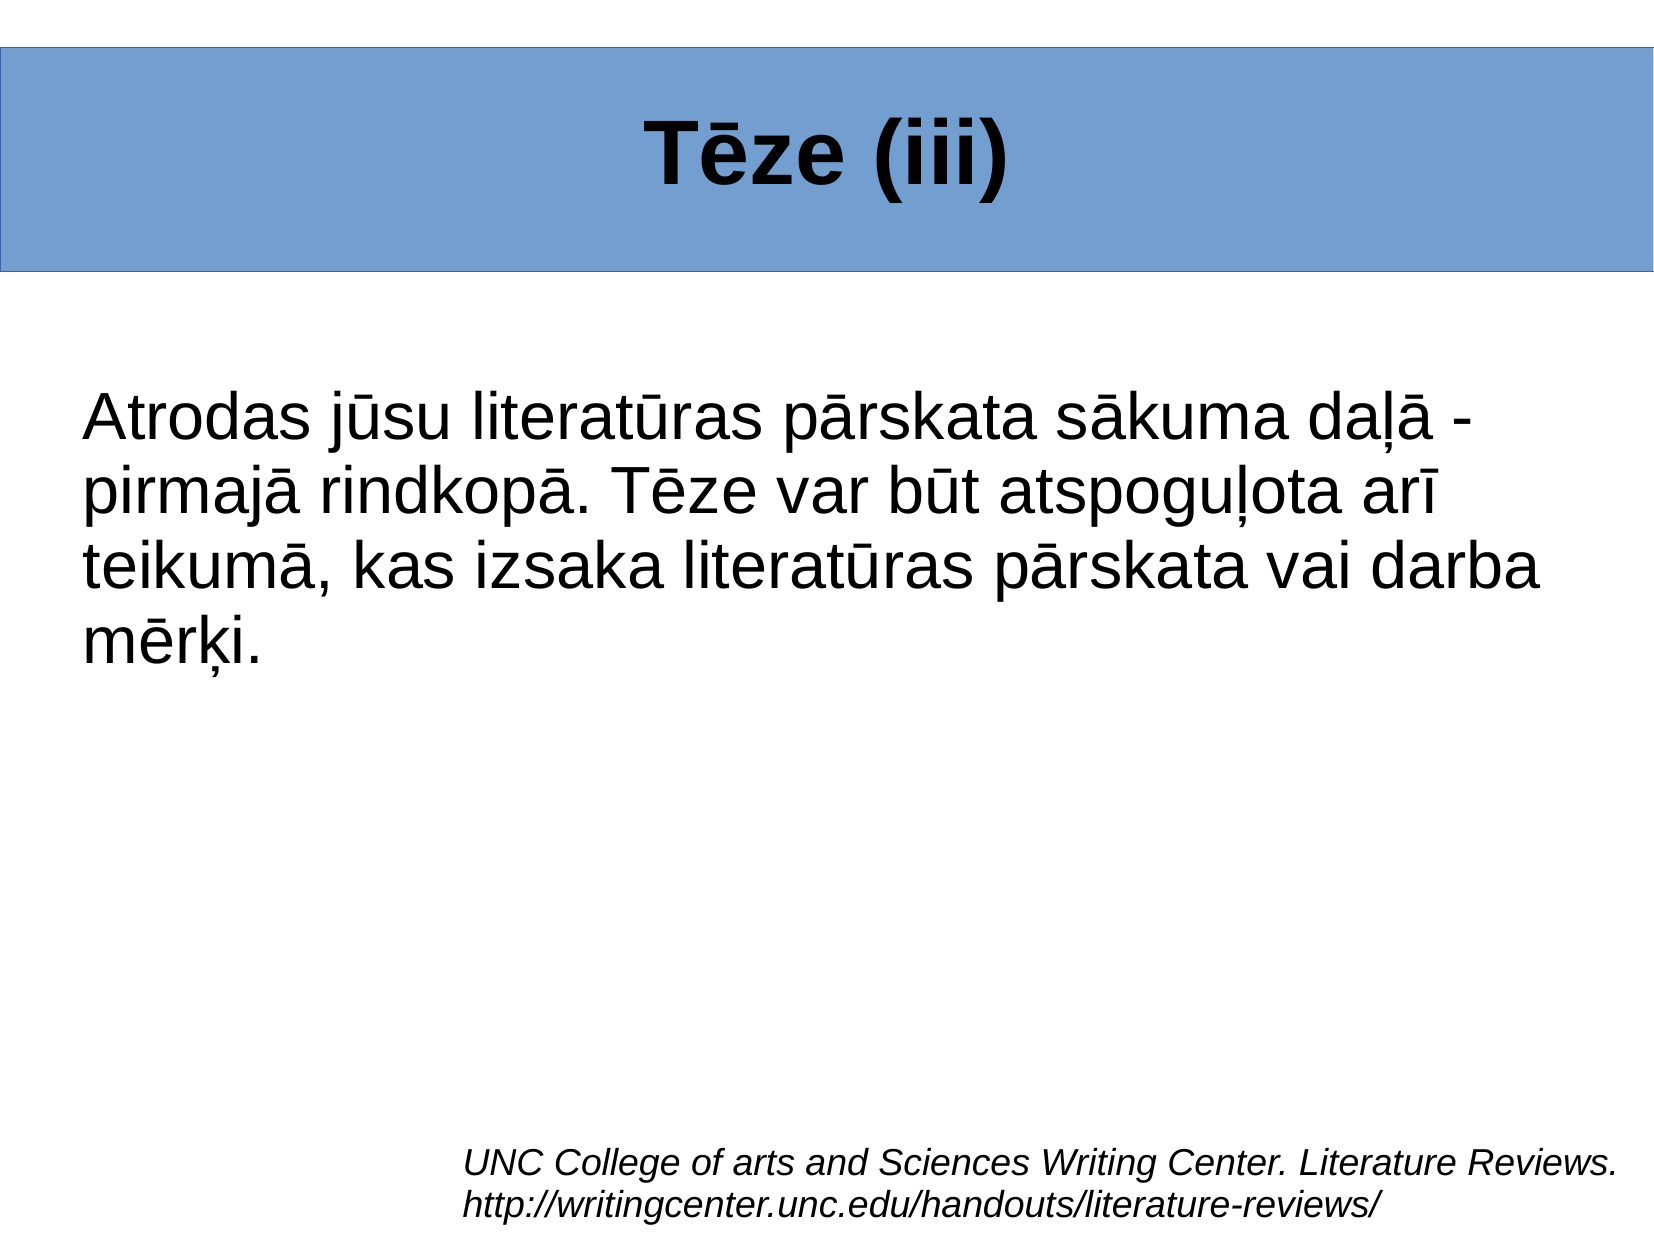

# Tēze (iii)
Atrodas jūsu literatūras pārskata sākuma daļā - pirmajā rindkopā. Tēze var būt atspoguļota arī teikumā, kas izsaka literatūras pārskata vai darba mērķi.
UNC College of arts and Sciences Writing Center. Literature Reviews.
http://writingcenter.unc.edu/handouts/literature-reviews/